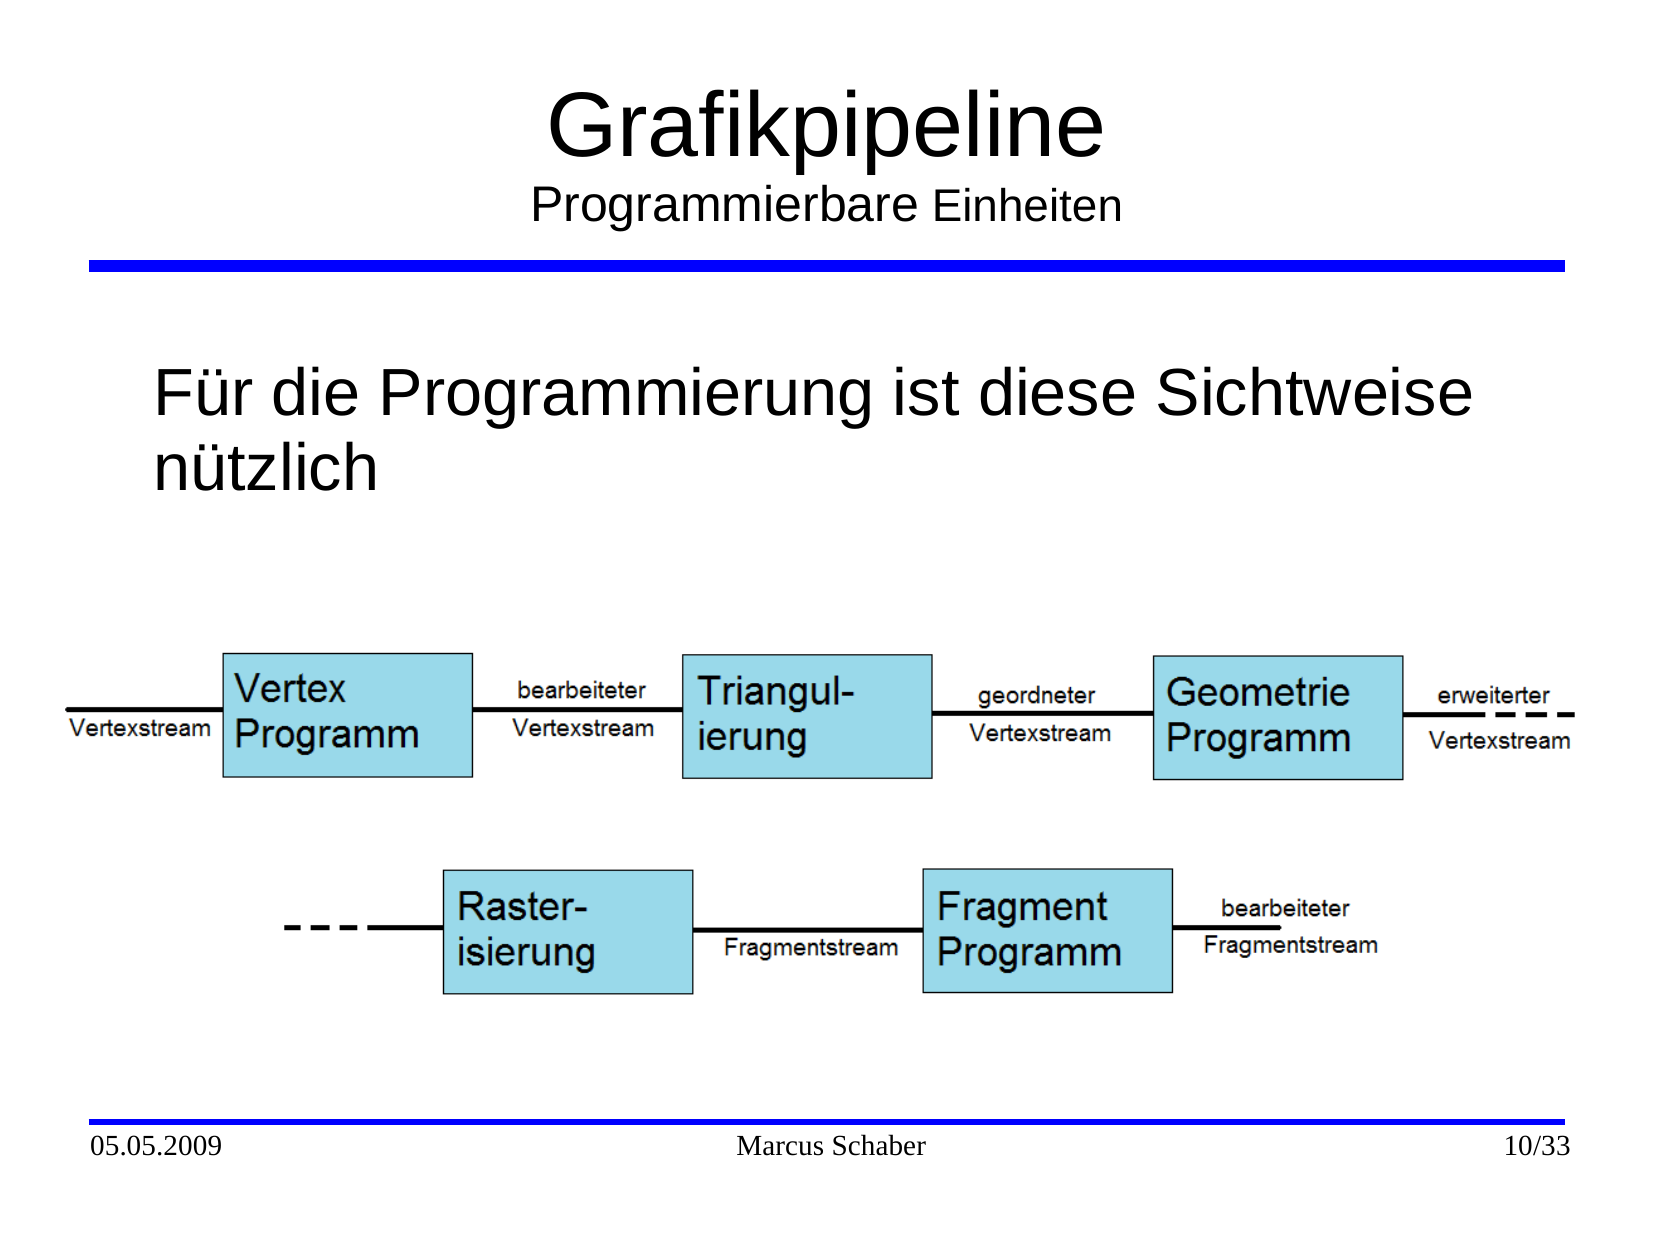

# Grafikpipeline Programmierbare Einheiten
Für die Programmierung ist diese Sichtweise nützlich
10